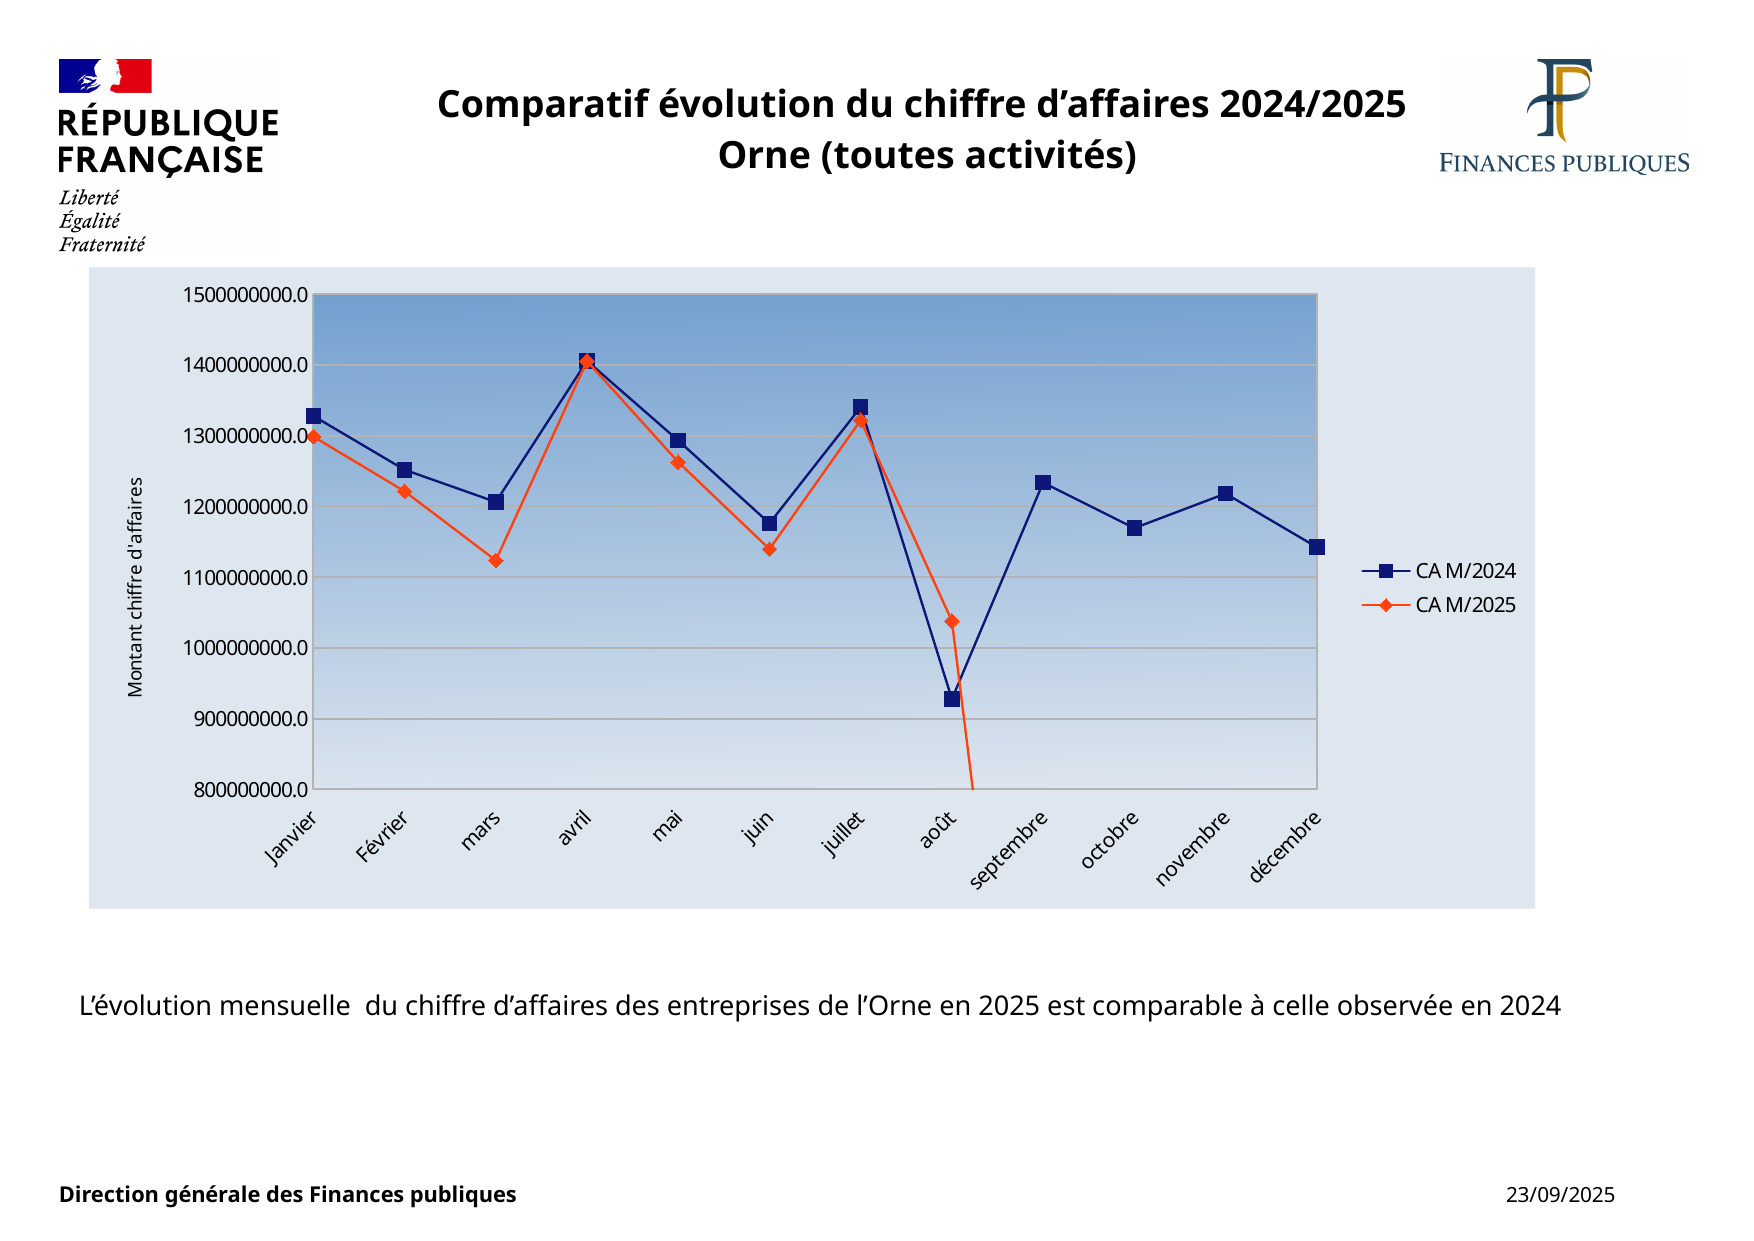

Comparatif évolution du chiffre d’affaires 2024/2025
 Orne (toutes activités)
### Chart
| Category | CA M/2024 | CA M/2025 |
|---|---|---|
| Janvier | 1327750841.0 | 1298515949.0 |
| Février | 1251709078.0 | 1221342047.0 |
| mars | 1206251223.0 | 1123589075.0 |
| avril | 1405642605.0 | 1405503038.0 |
| mai | 1293030477.0 | 1262618646.0 |
| juin | 1175967039.0 | 1139621086.0 |
| juillet | 1340248389.0 | 1321764179.0 |
| août | 927667978.0 | 1037965090.0 |
| septembre | 1233655051.0 | 0.0 |
| octobre | 1169221440.0 | 0.0 |
| novembre | 1218058739.0 | 0.0 |
| décembre | 1142312303.0 | 0.0 |
L’évolution mensuelle du chiffre d’affaires des entreprises de l’Orne en 2025 est comparable à celle observée en 2024